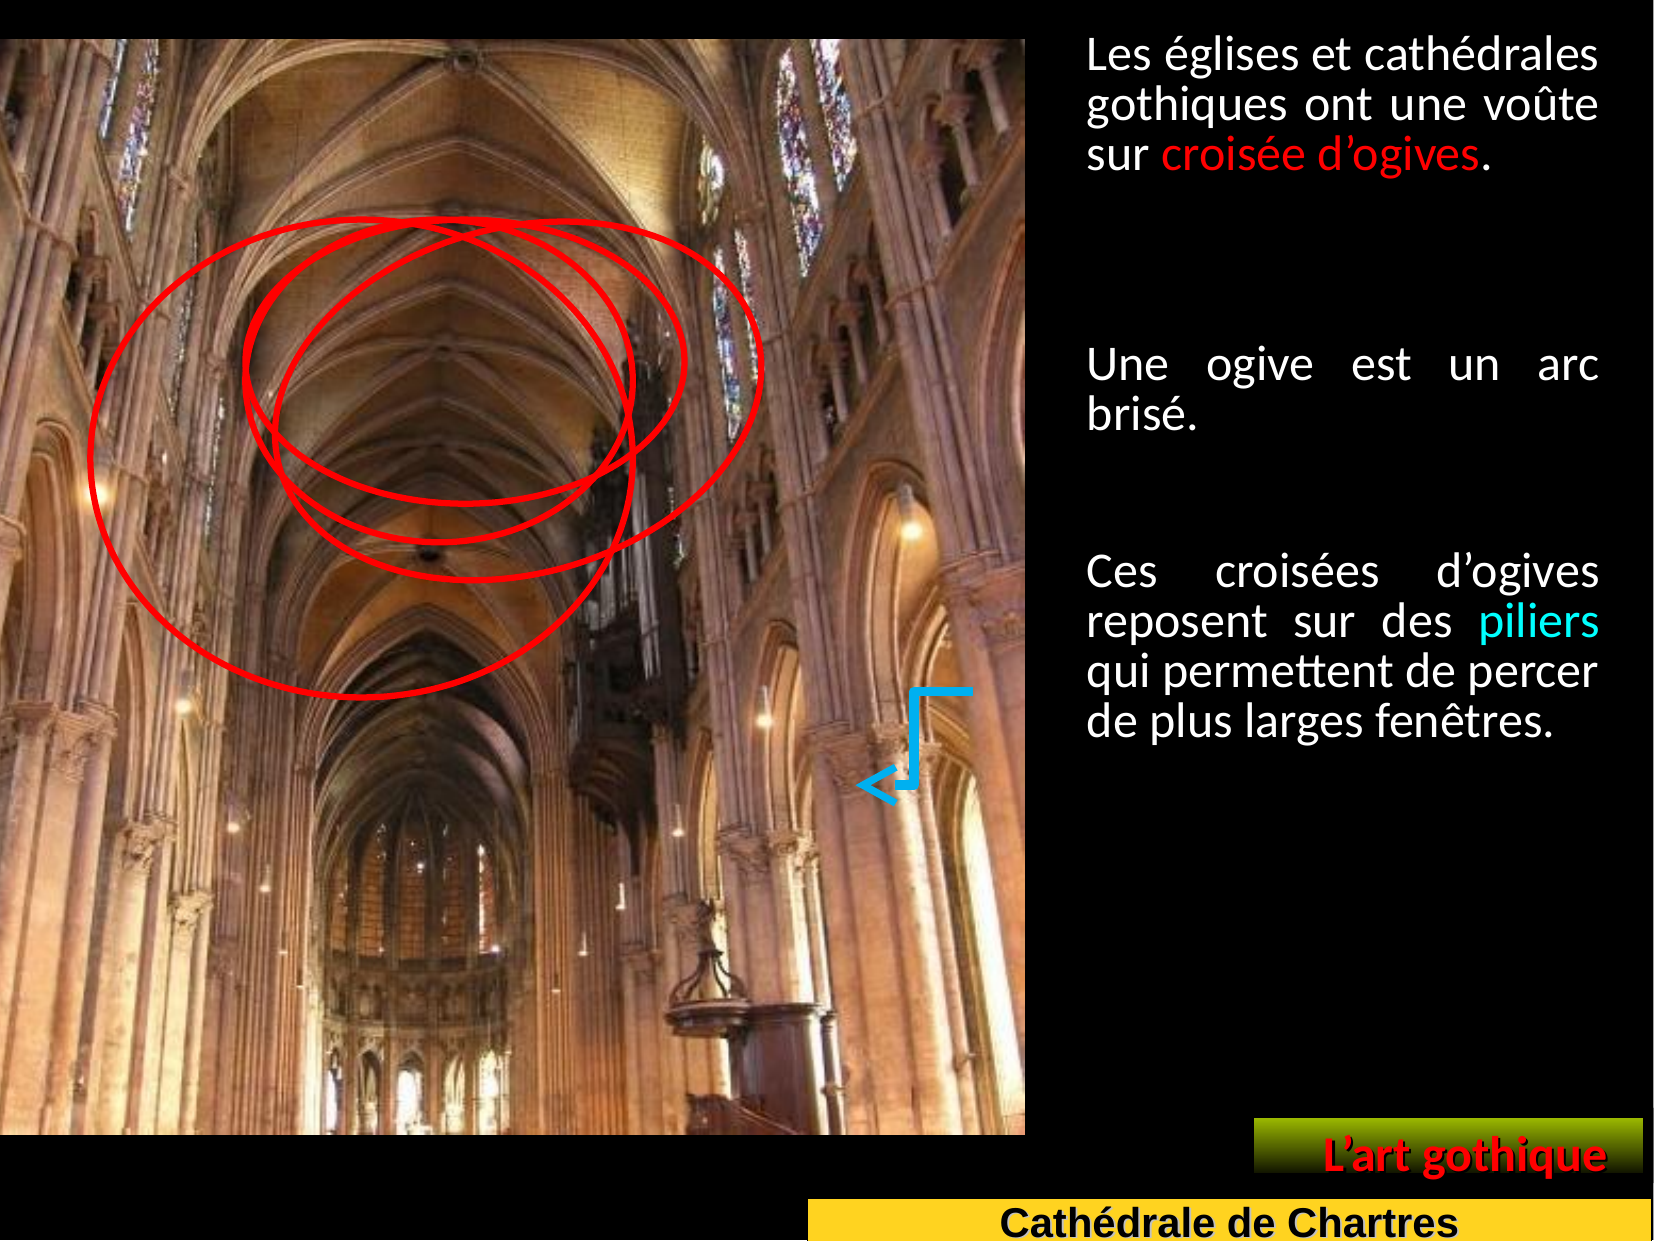

Les églises et cathédrales gothiques ont une voûte sur croisée d’ogives.
Une ogive est un arc brisé.
Ces croisées d’ogives reposent sur des piliers qui permettent de percer de plus larges fenêtres.
 L’art gothique
Cathédrale de Chartres